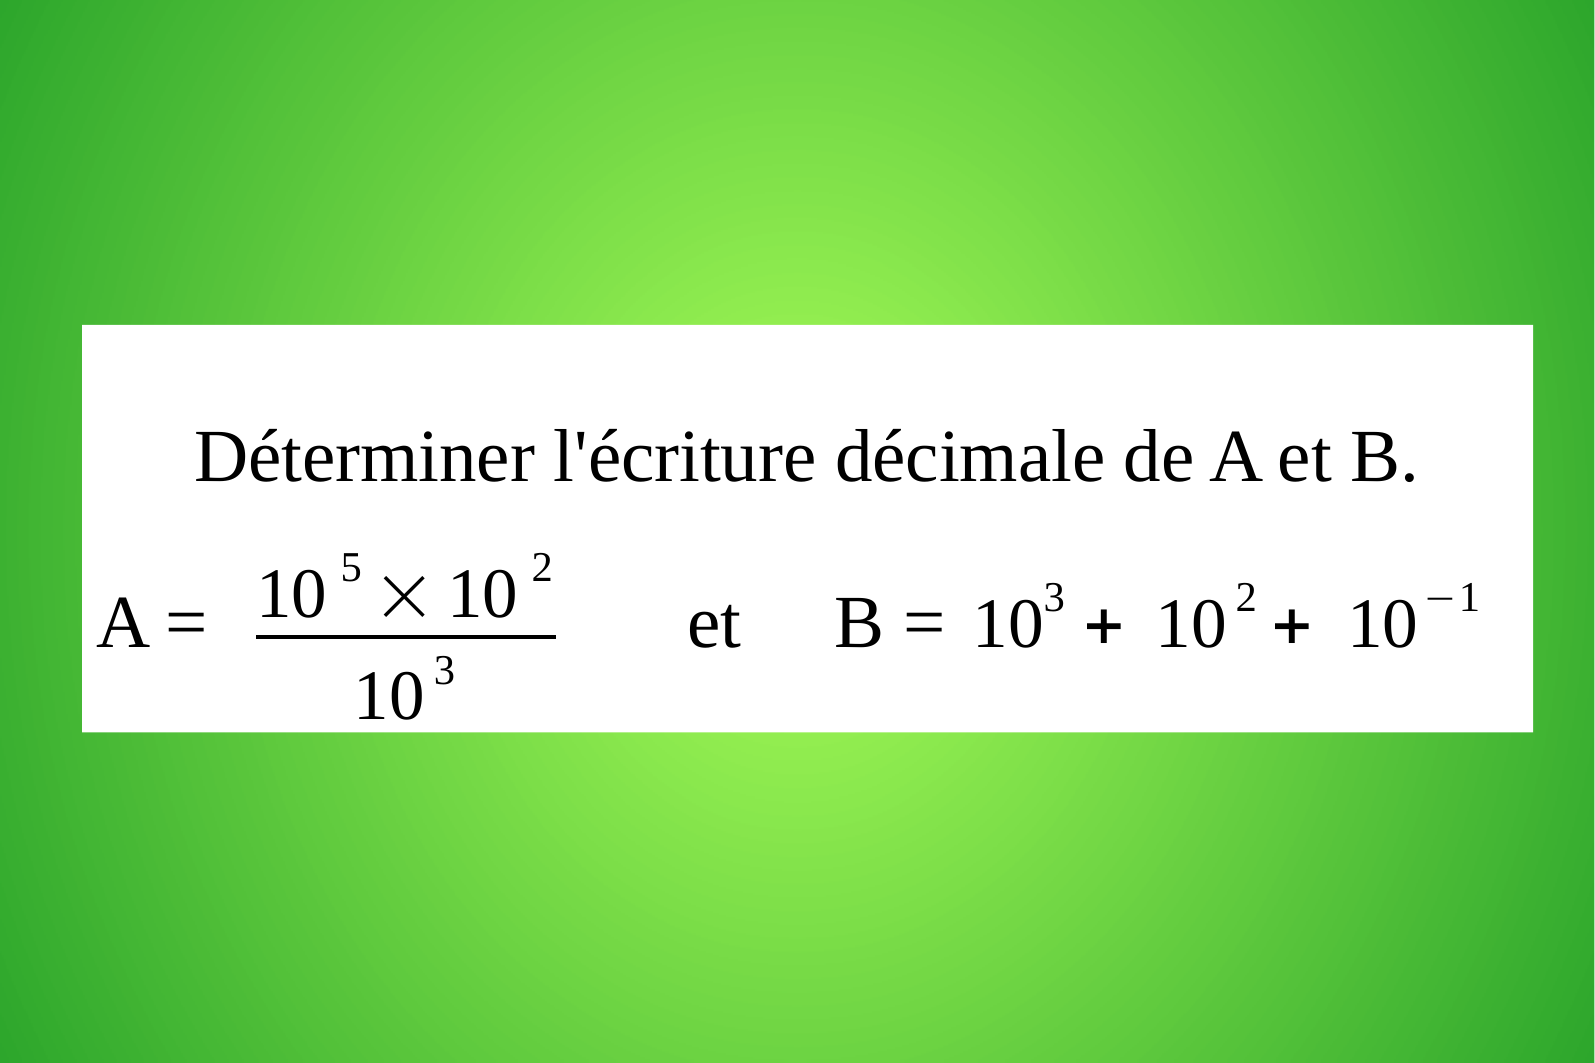

Déterminer l'écriture décimale de A et B.
A = 						et		B =